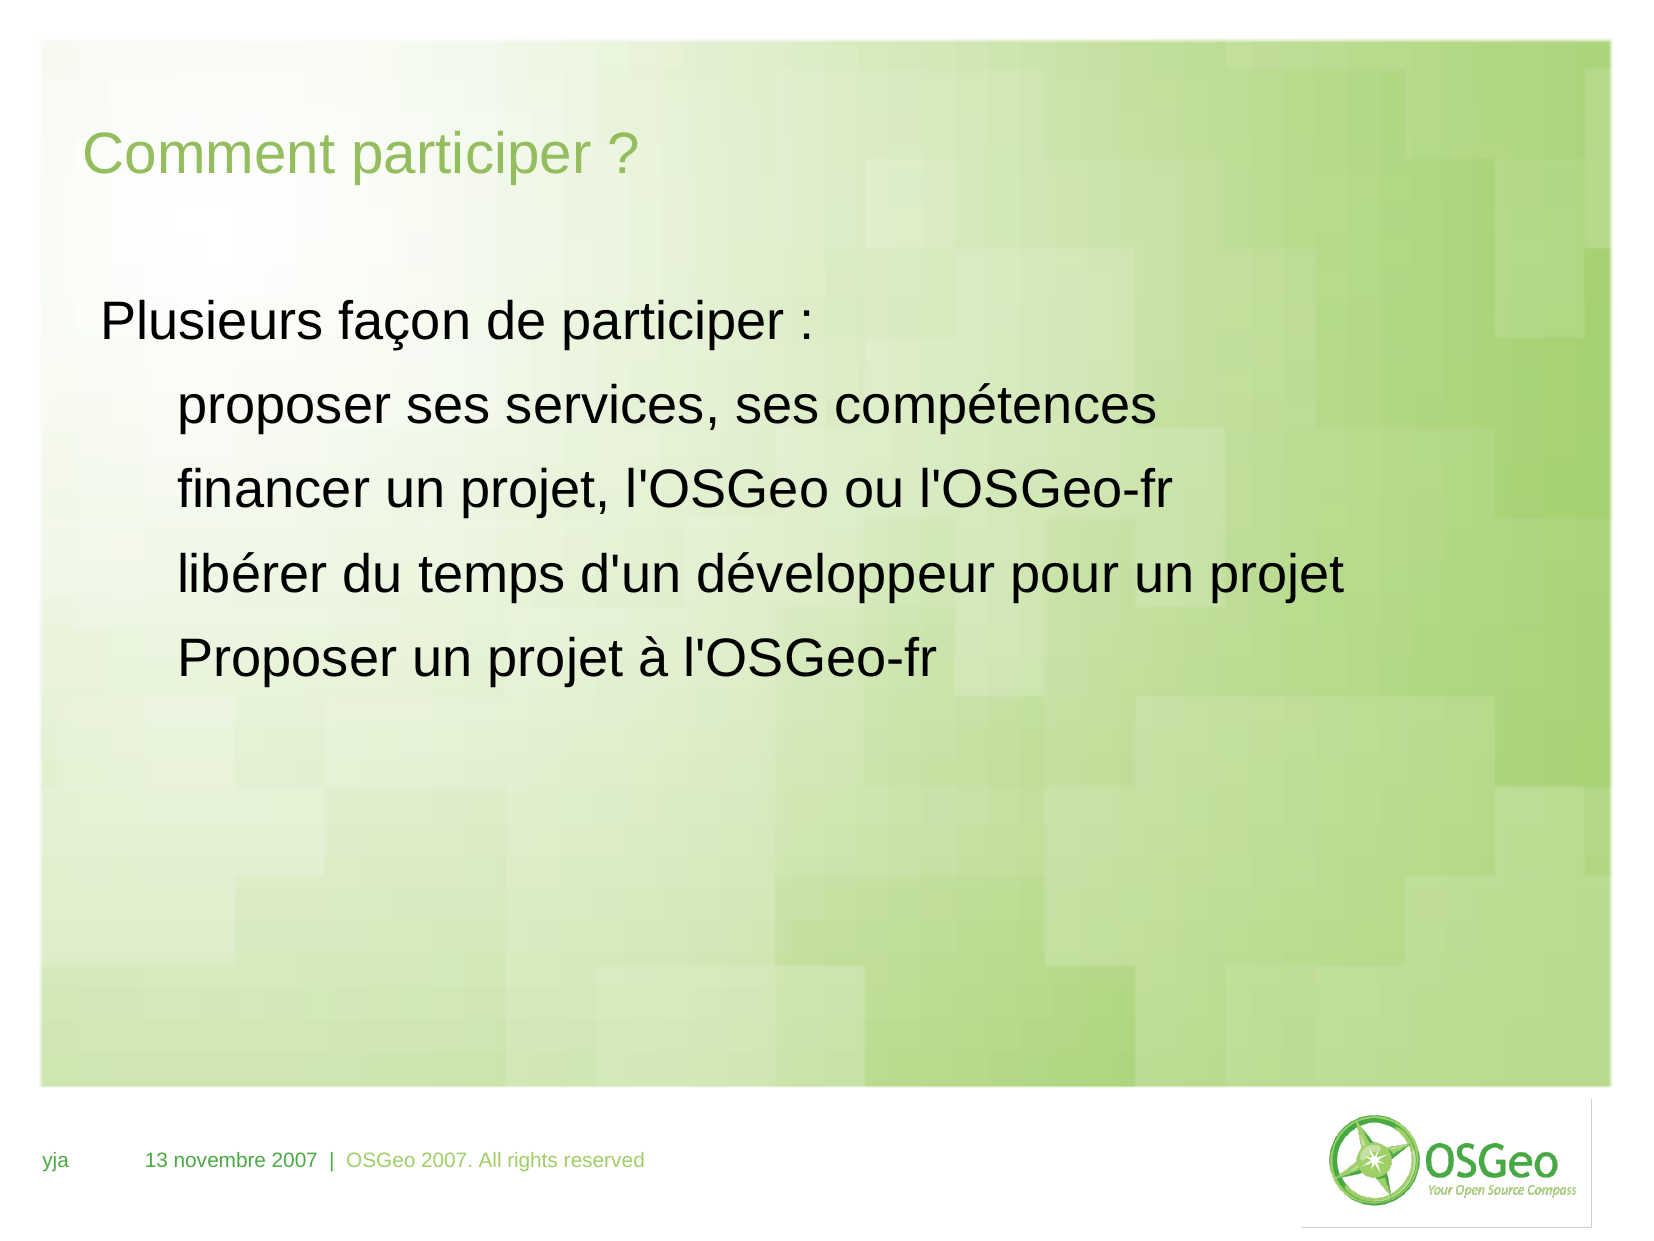

# Comment participer ?
Plusieurs façon de participer :
proposer ses services, ses compétences
financer un projet, l'OSGeo ou l'OSGeo-fr
libérer du temps d'un développeur pour un projet
Proposer un projet à l'OSGeo-fr